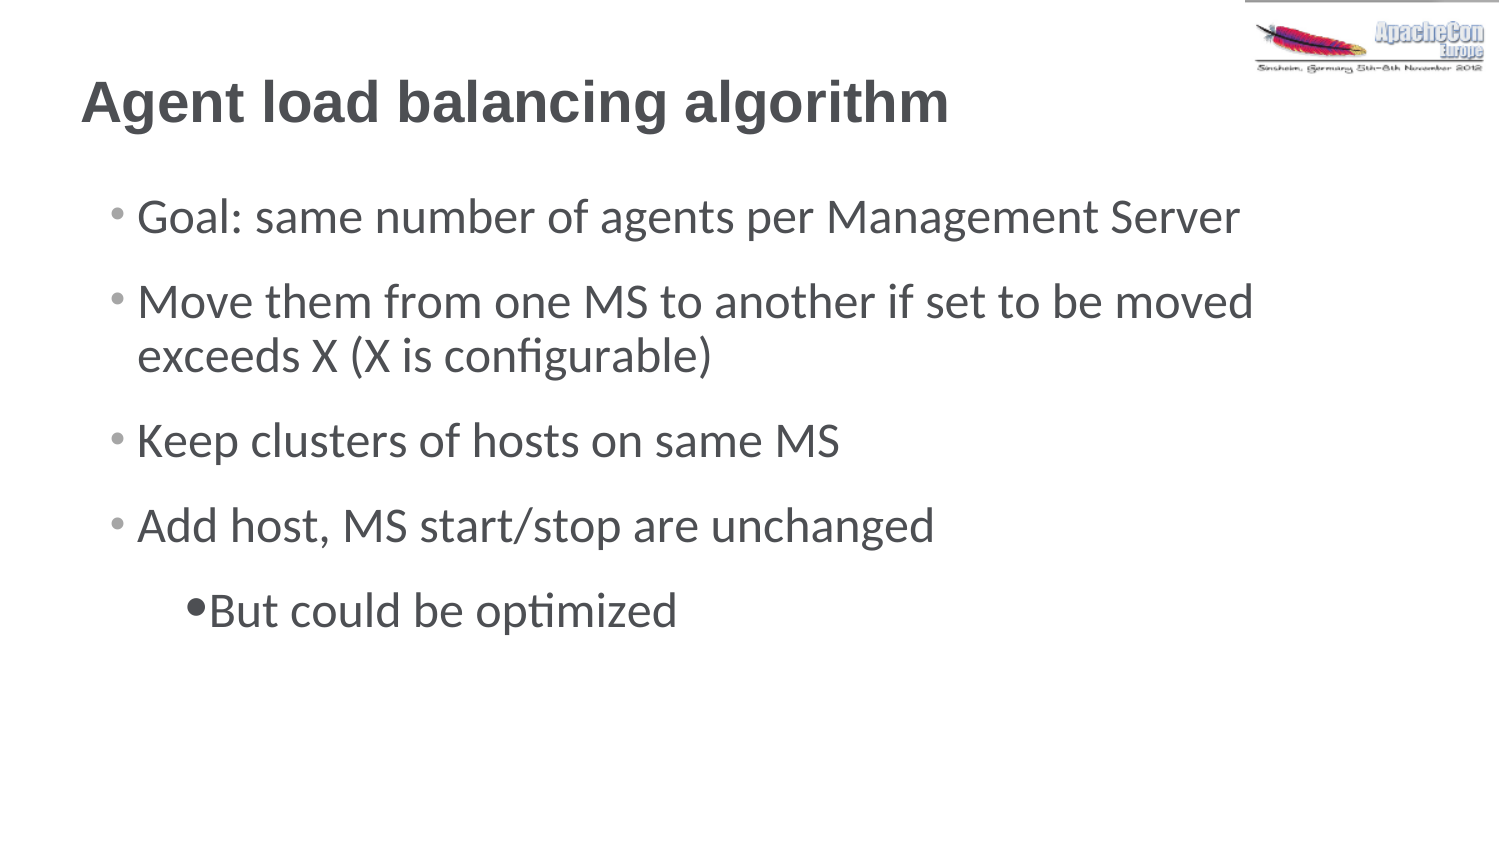

# Agent load balancing algorithm
Goal: same number of agents per Management Server
Move them from one MS to another if set to be moved exceeds X (X is configurable)
Keep clusters of hosts on same MS
Add host, MS start/stop are unchanged
But could be optimized